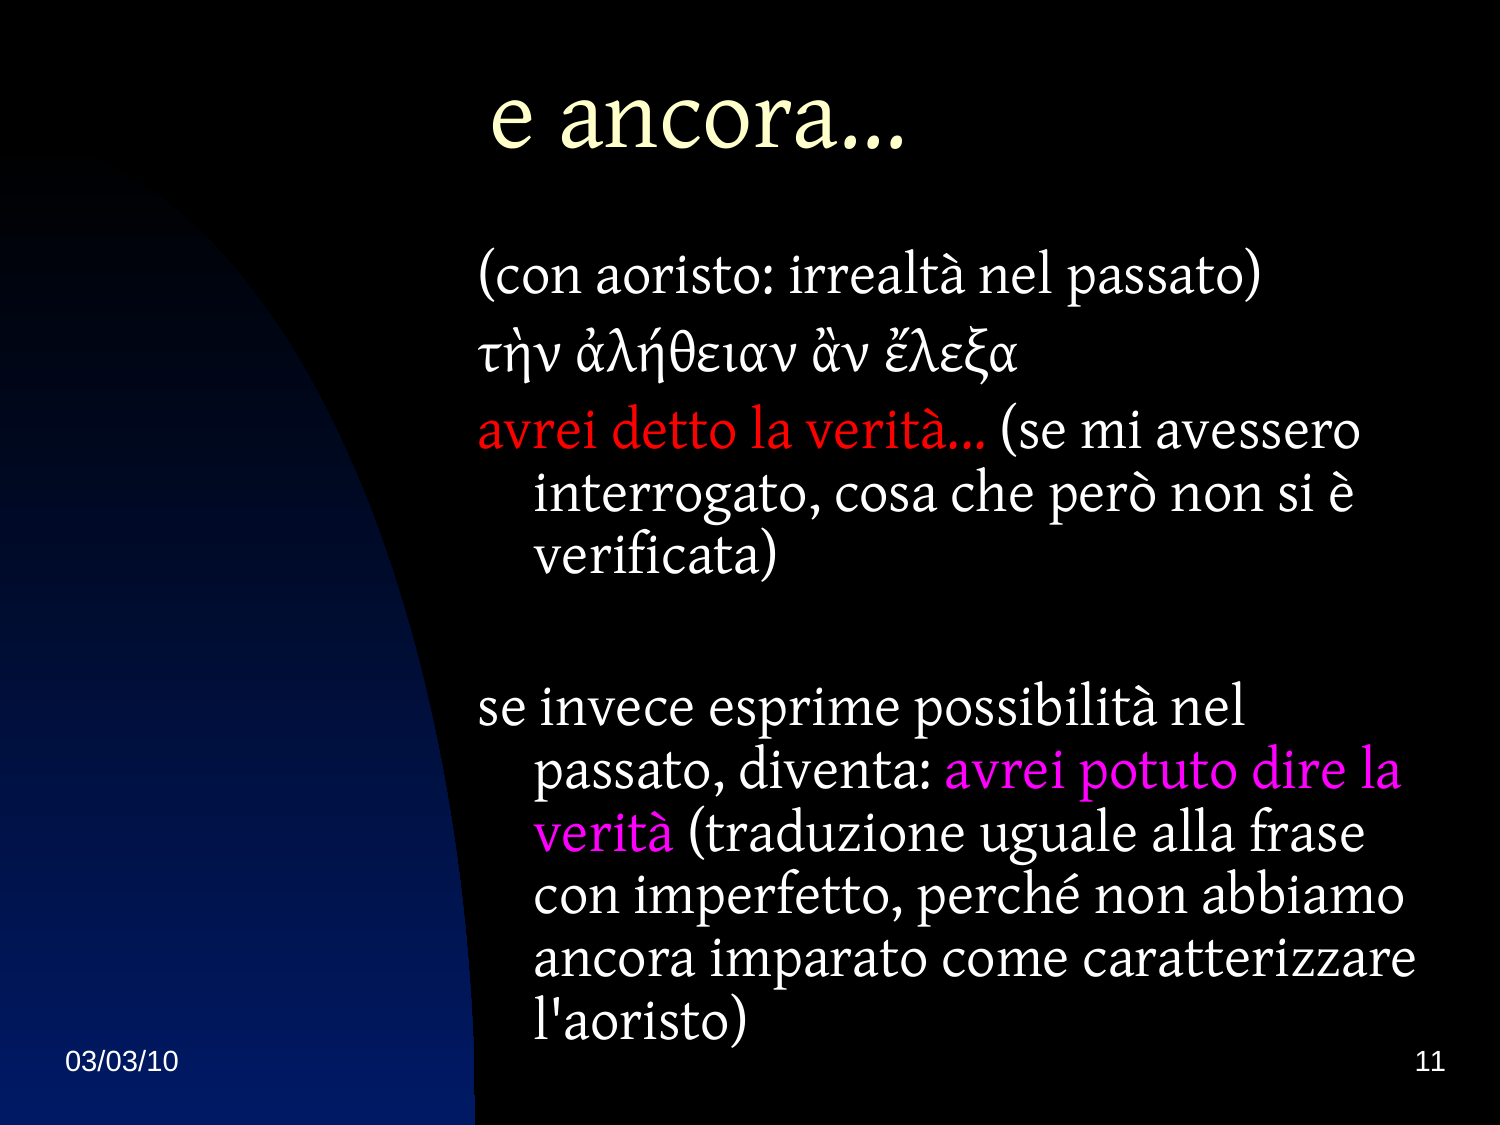

# e ancora...
(con aoristo: irrealtà nel passato)
τὴν ἀλήθειαν ἂν ἔλεξα
avrei detto la verità... (se mi avessero interrogato, cosa che però non si è verificata)
se invece esprime possibilità nel passato, diventa: avrei potuto dire la verità (traduzione uguale alla frase con imperfetto, perché non abbiamo ancora imparato come caratterizzare l'aoristo)
11